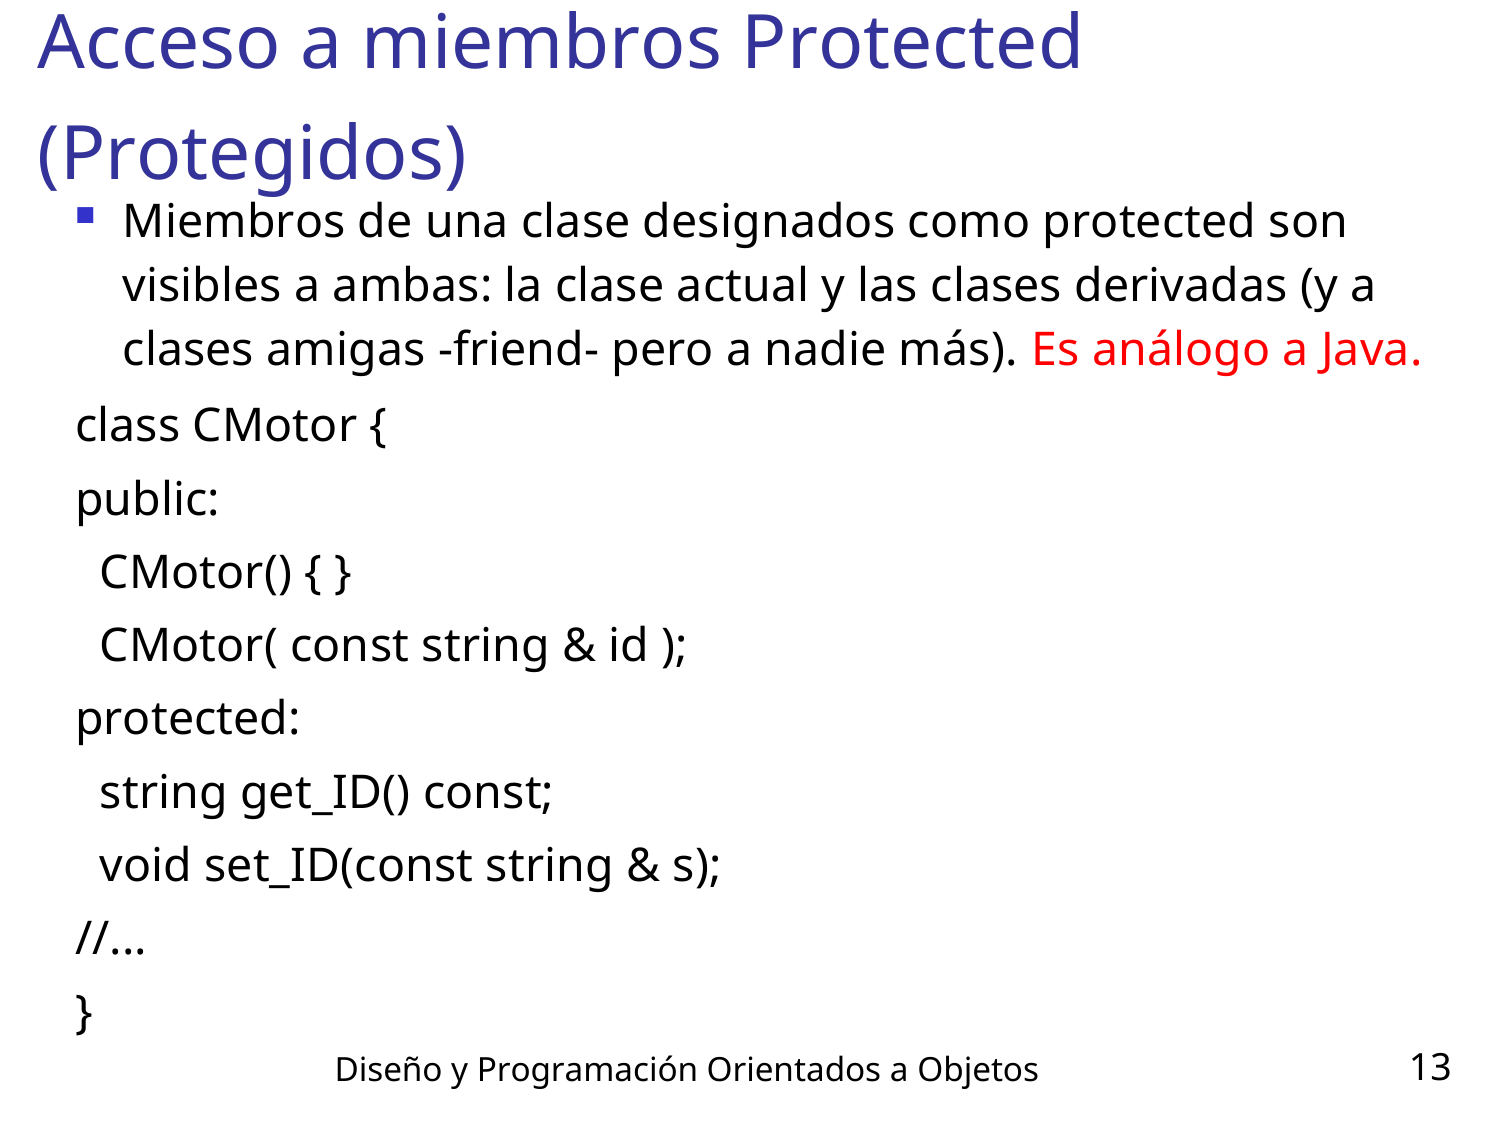

# Acceso a miembros Protected (Protegidos)‏
Miembros de una clase designados como protected son visibles a ambas: la clase actual y las clases derivadas (y a clases amigas -friend- pero a nadie más). Es análogo a Java.
class CMotor {
public:
 CMotor() { }
 CMotor( const string & id );
protected:
 string get_ID() const;
 void set_ID(const string & s);
//...‏
}
Diseño y Programación Orientados a Objetos
13